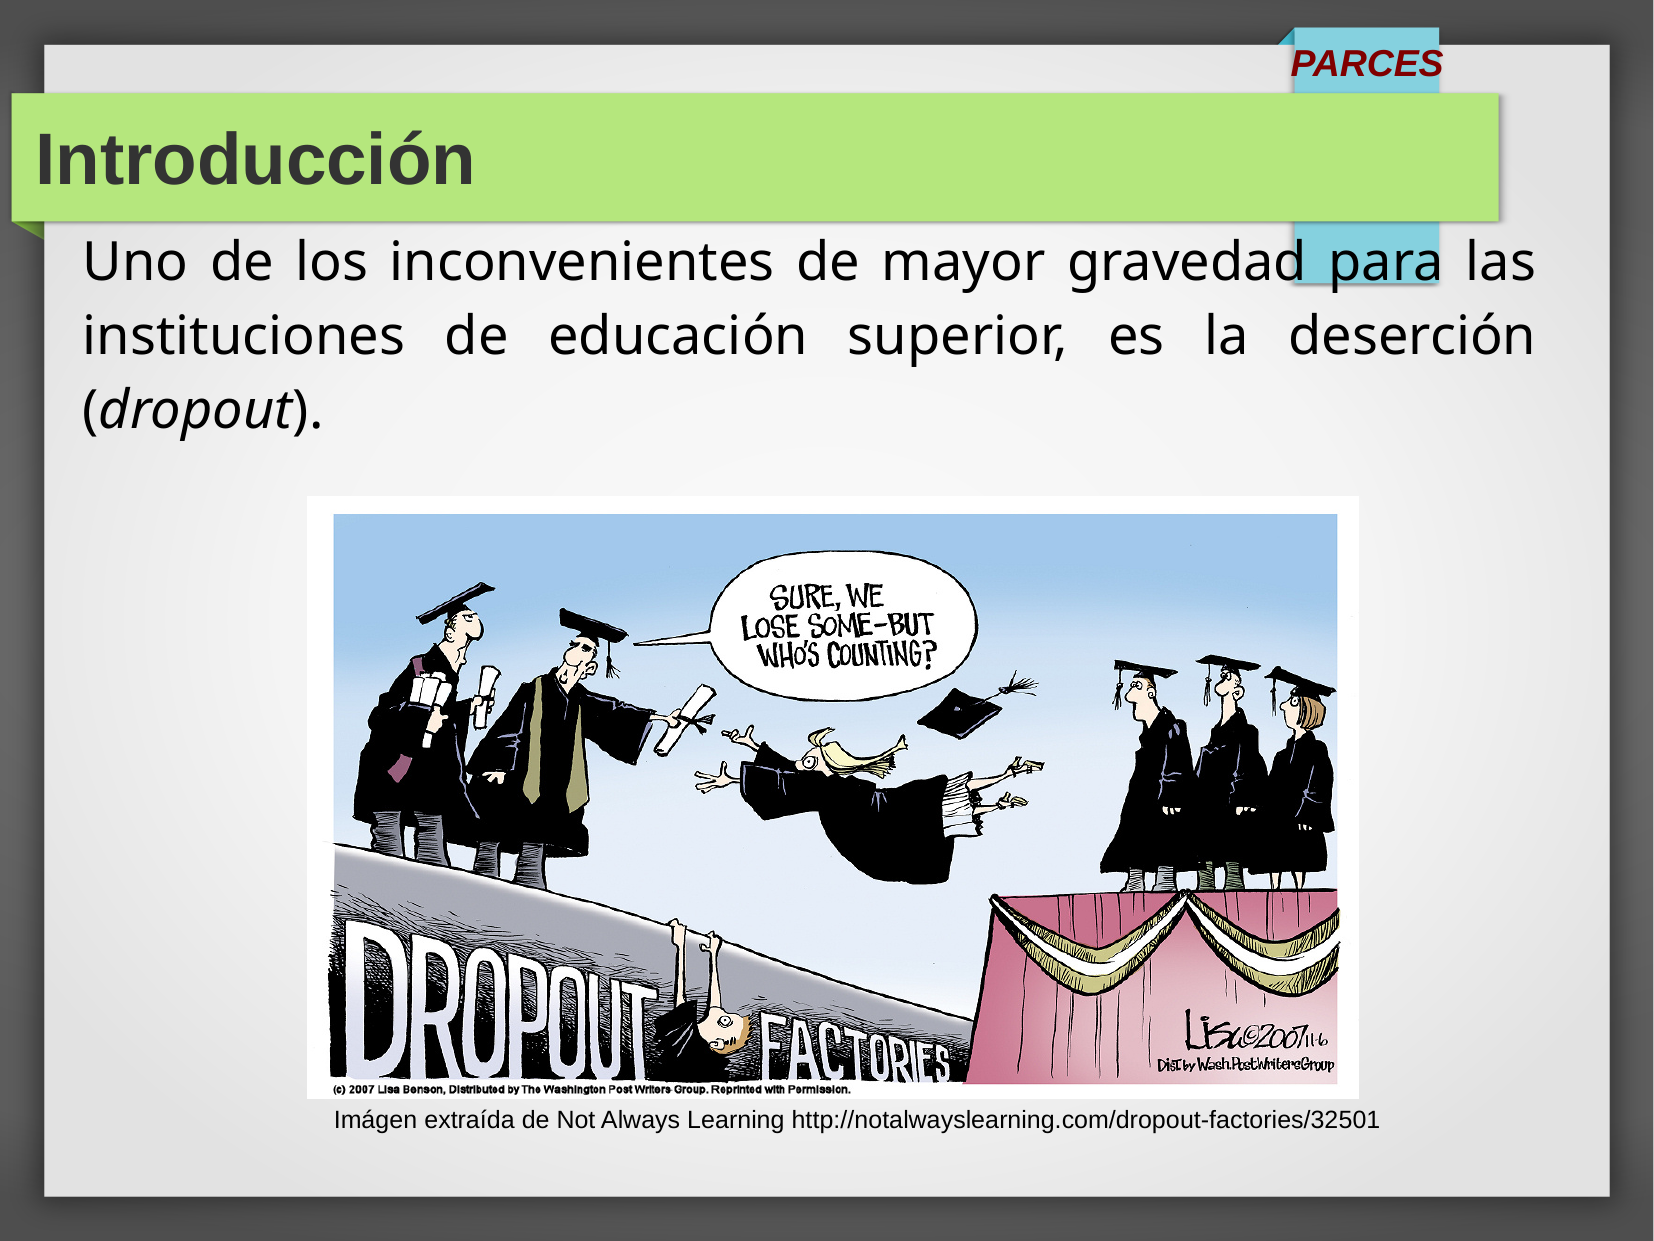

PARCES
# Introducción
Uno de los inconvenientes de mayor gravedad para las instituciones de educación superior, es la deserción (dropout).
Imágen extraída de Not Always Learning http://notalwayslearning.com/dropout-factories/32501